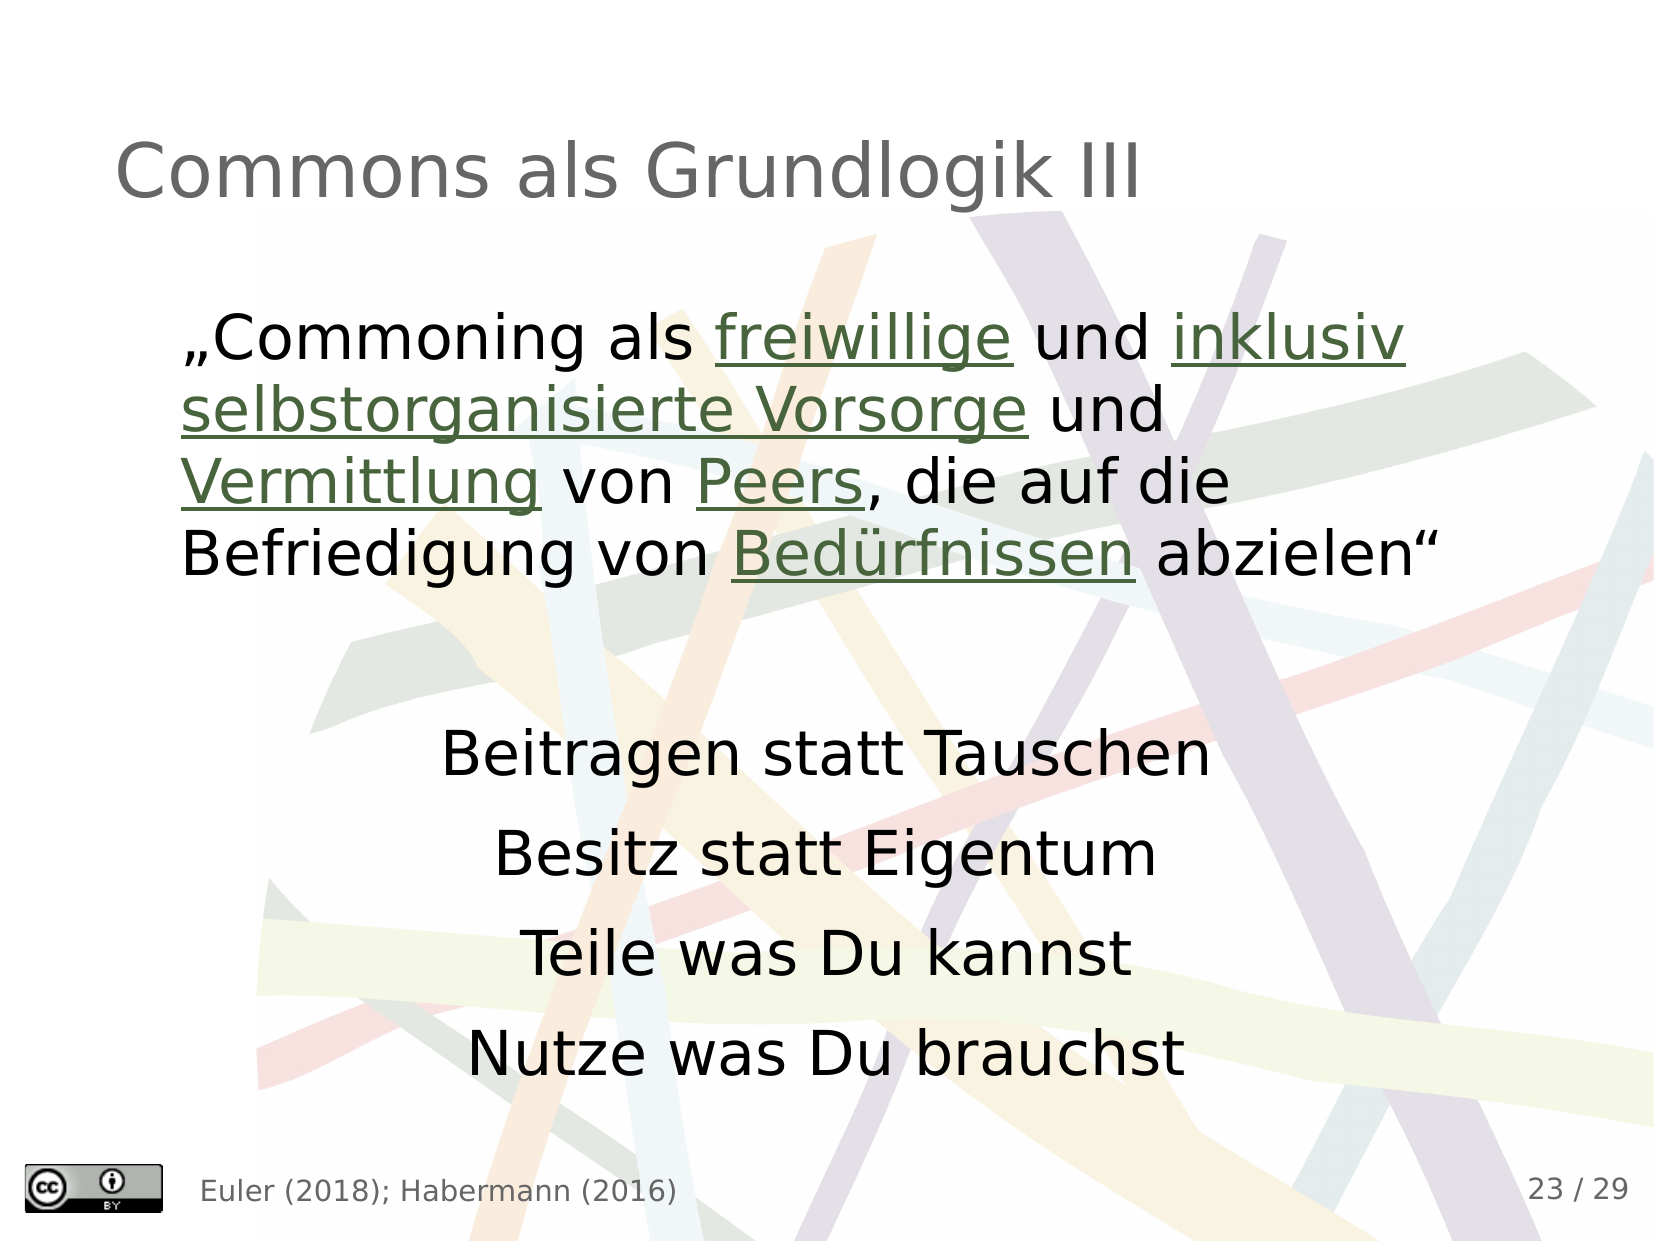

# Commons als Grundlogik III
„Commoning als freiwillige und inklusiv selbstorganisierte Vorsorge und Vermittlung von Peers, die auf die Befriedigung von Bedürfnissen abzielen“
Beitragen statt Tauschen
Besitz statt Eigentum
Teile was Du kannst
Nutze was Du brauchst
Euler (2018); Habermann (2016)
23